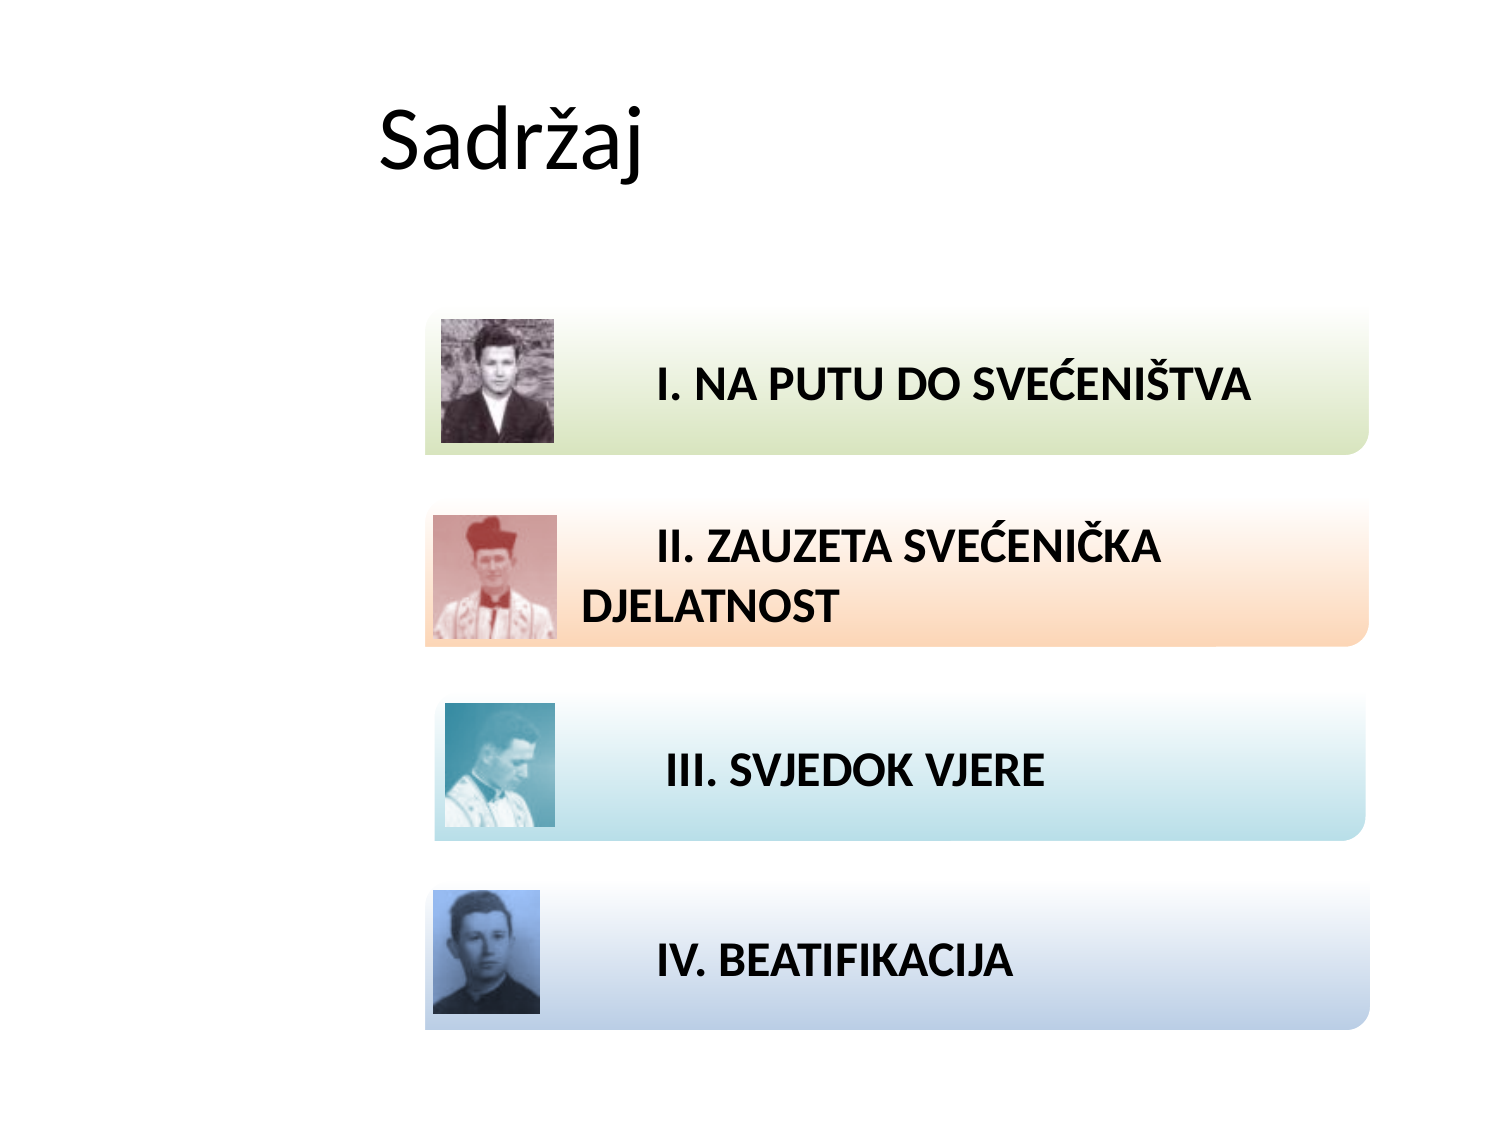

Sadržaj
	I. NA PUTU DO SVEĆENIŠTVA
	II. ZAUZETA SVEĆENIČKA 		DJELATNOST
	III. SVJEDOK VJERE
	IV. BEATIFIKACIJA